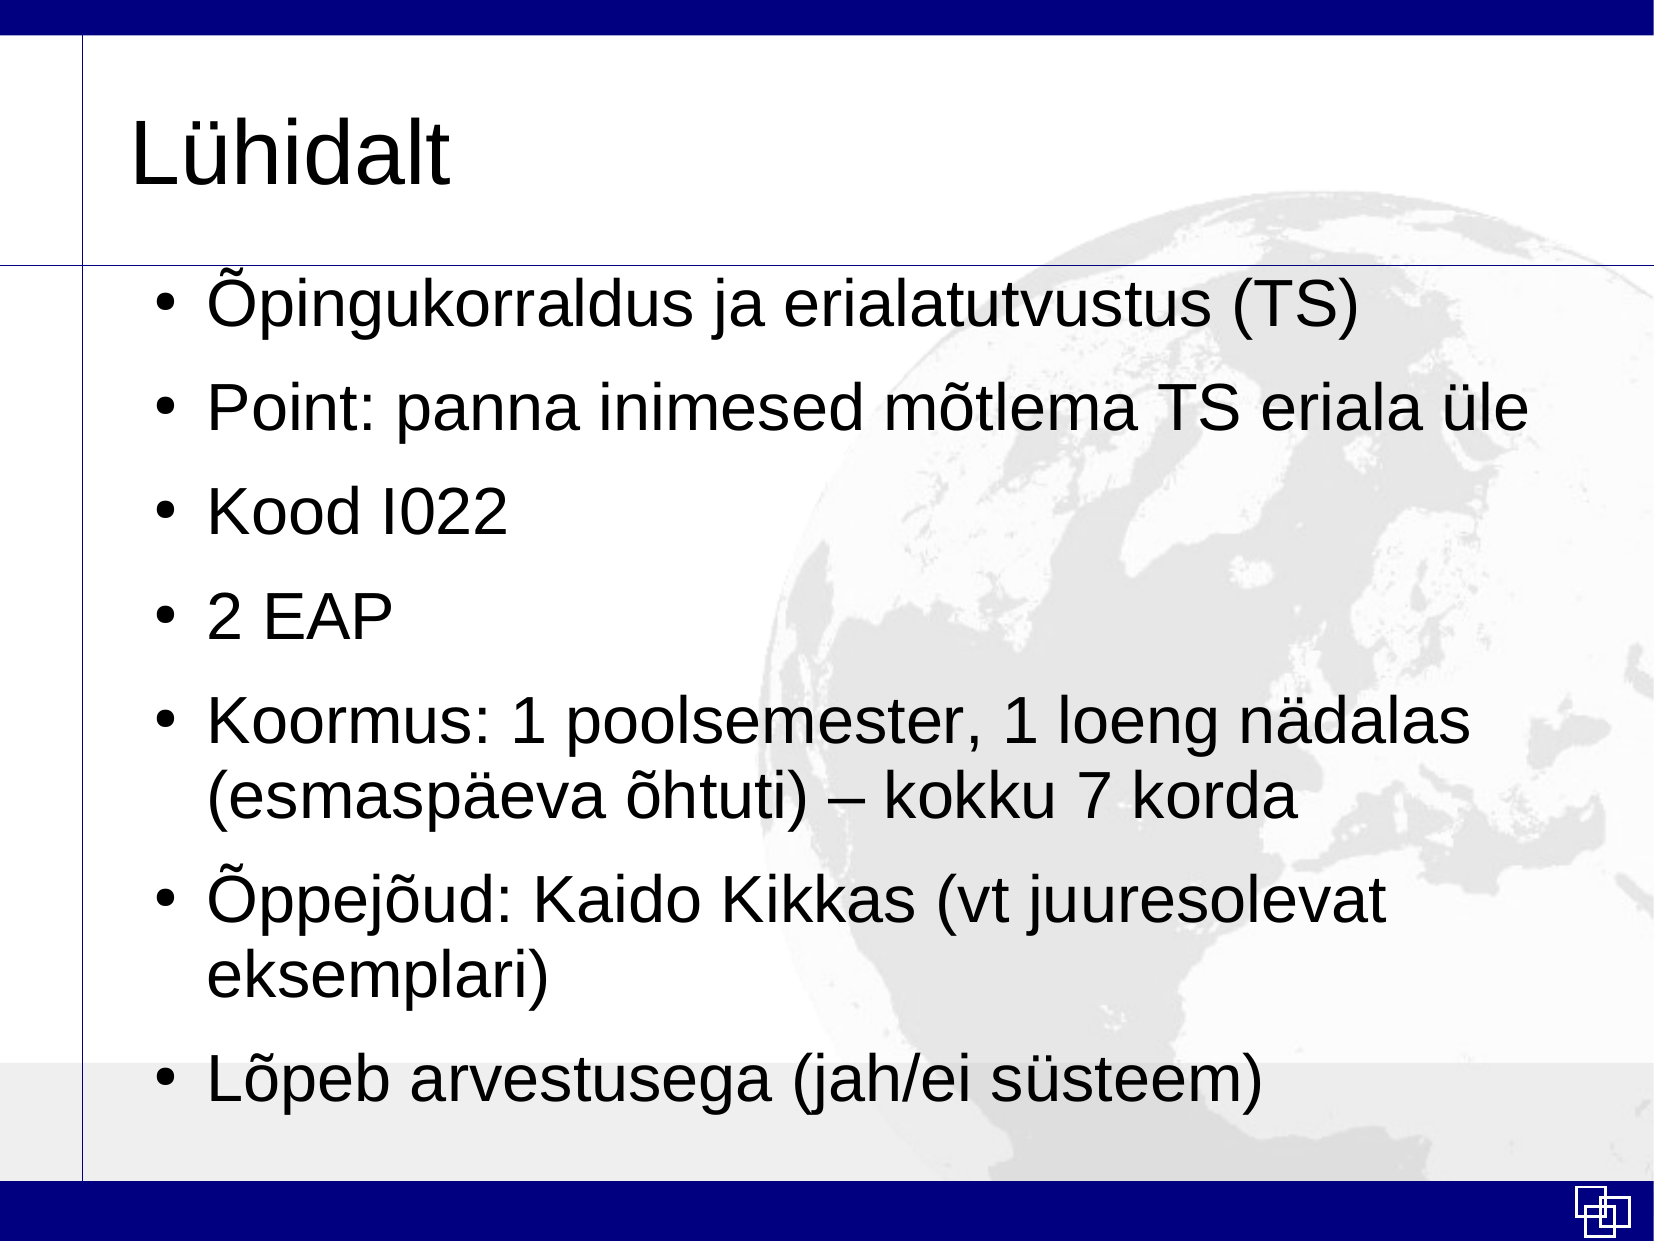

# Lühidalt
Õpingukorraldus ja erialatutvustus (TS)
Point: panna inimesed mõtlema TS eriala üle
Kood I022
2 EAP
Koormus: 1 poolsemester, 1 loeng nädalas (esmaspäeva õhtuti) – kokku 7 korda
Õppejõud: Kaido Kikkas (vt juuresolevat eksemplari)
Lõpeb arvestusega (jah/ei süsteem)